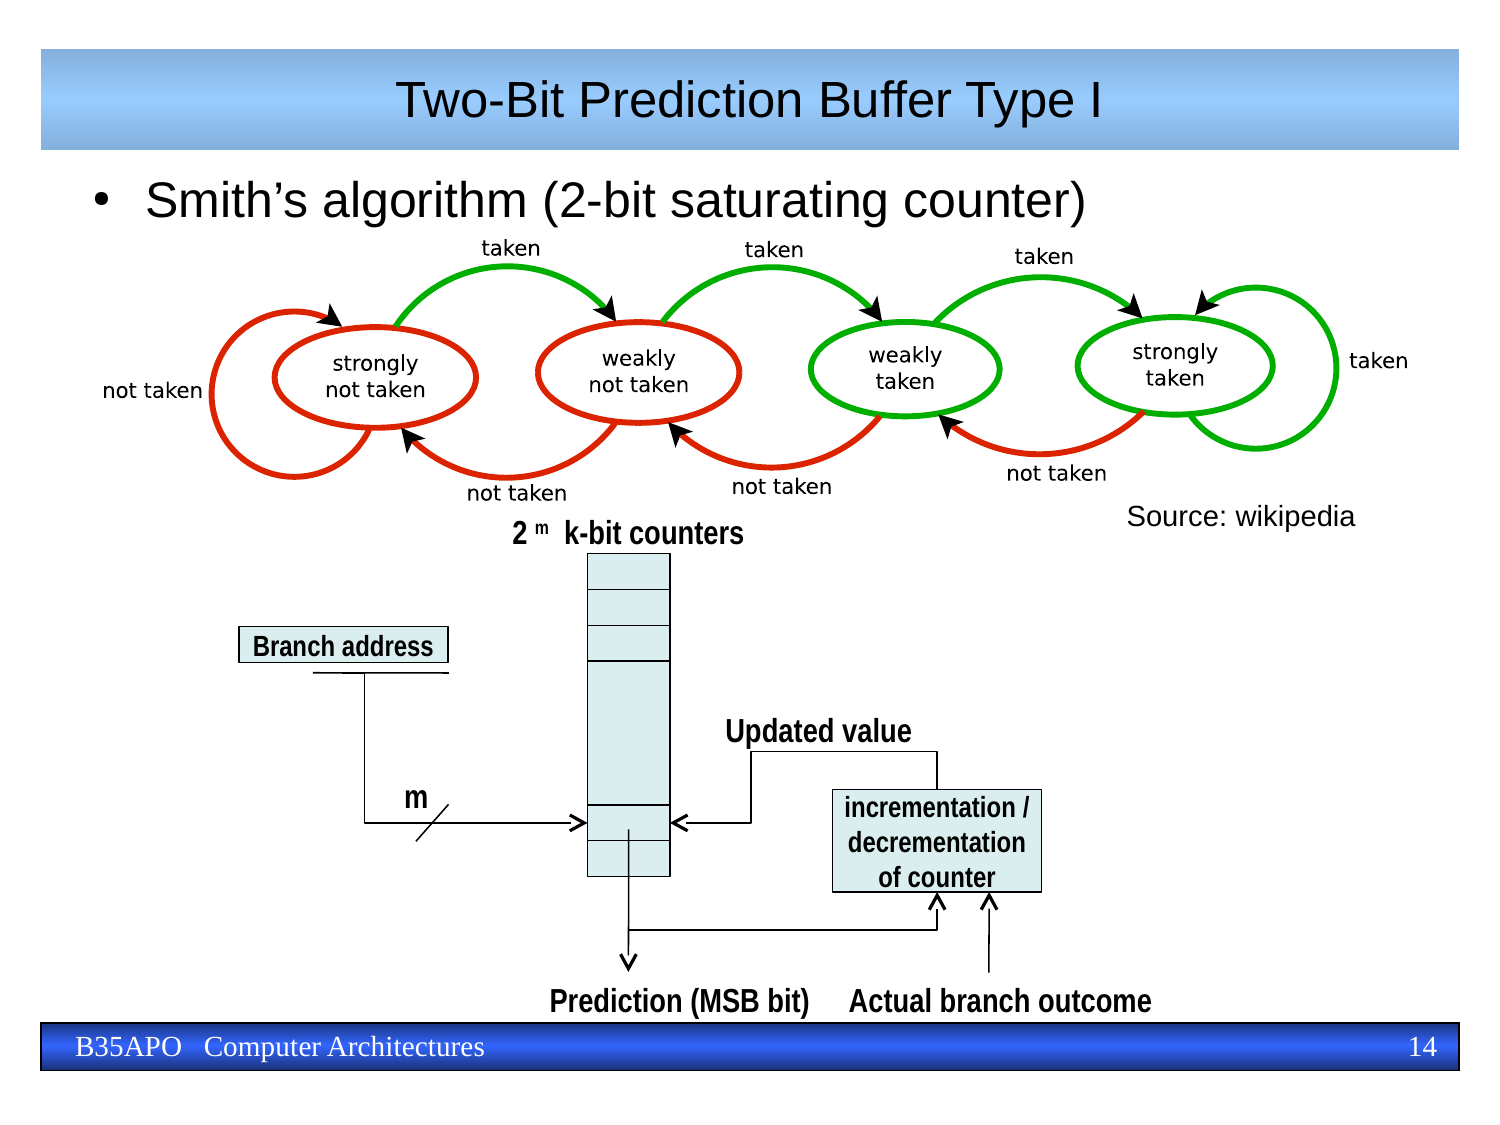

# Two-Bit Prediction Buffer Type I
Smith’s algorithm (2-bit saturating counter)
Source: wikipedia
2 m k-bit counters
Branch address
Updated value
m
incrementation / decrementation of counter
Prediction (MSB bit)
Actual branch outcome
B35APO Computer Architectures
14